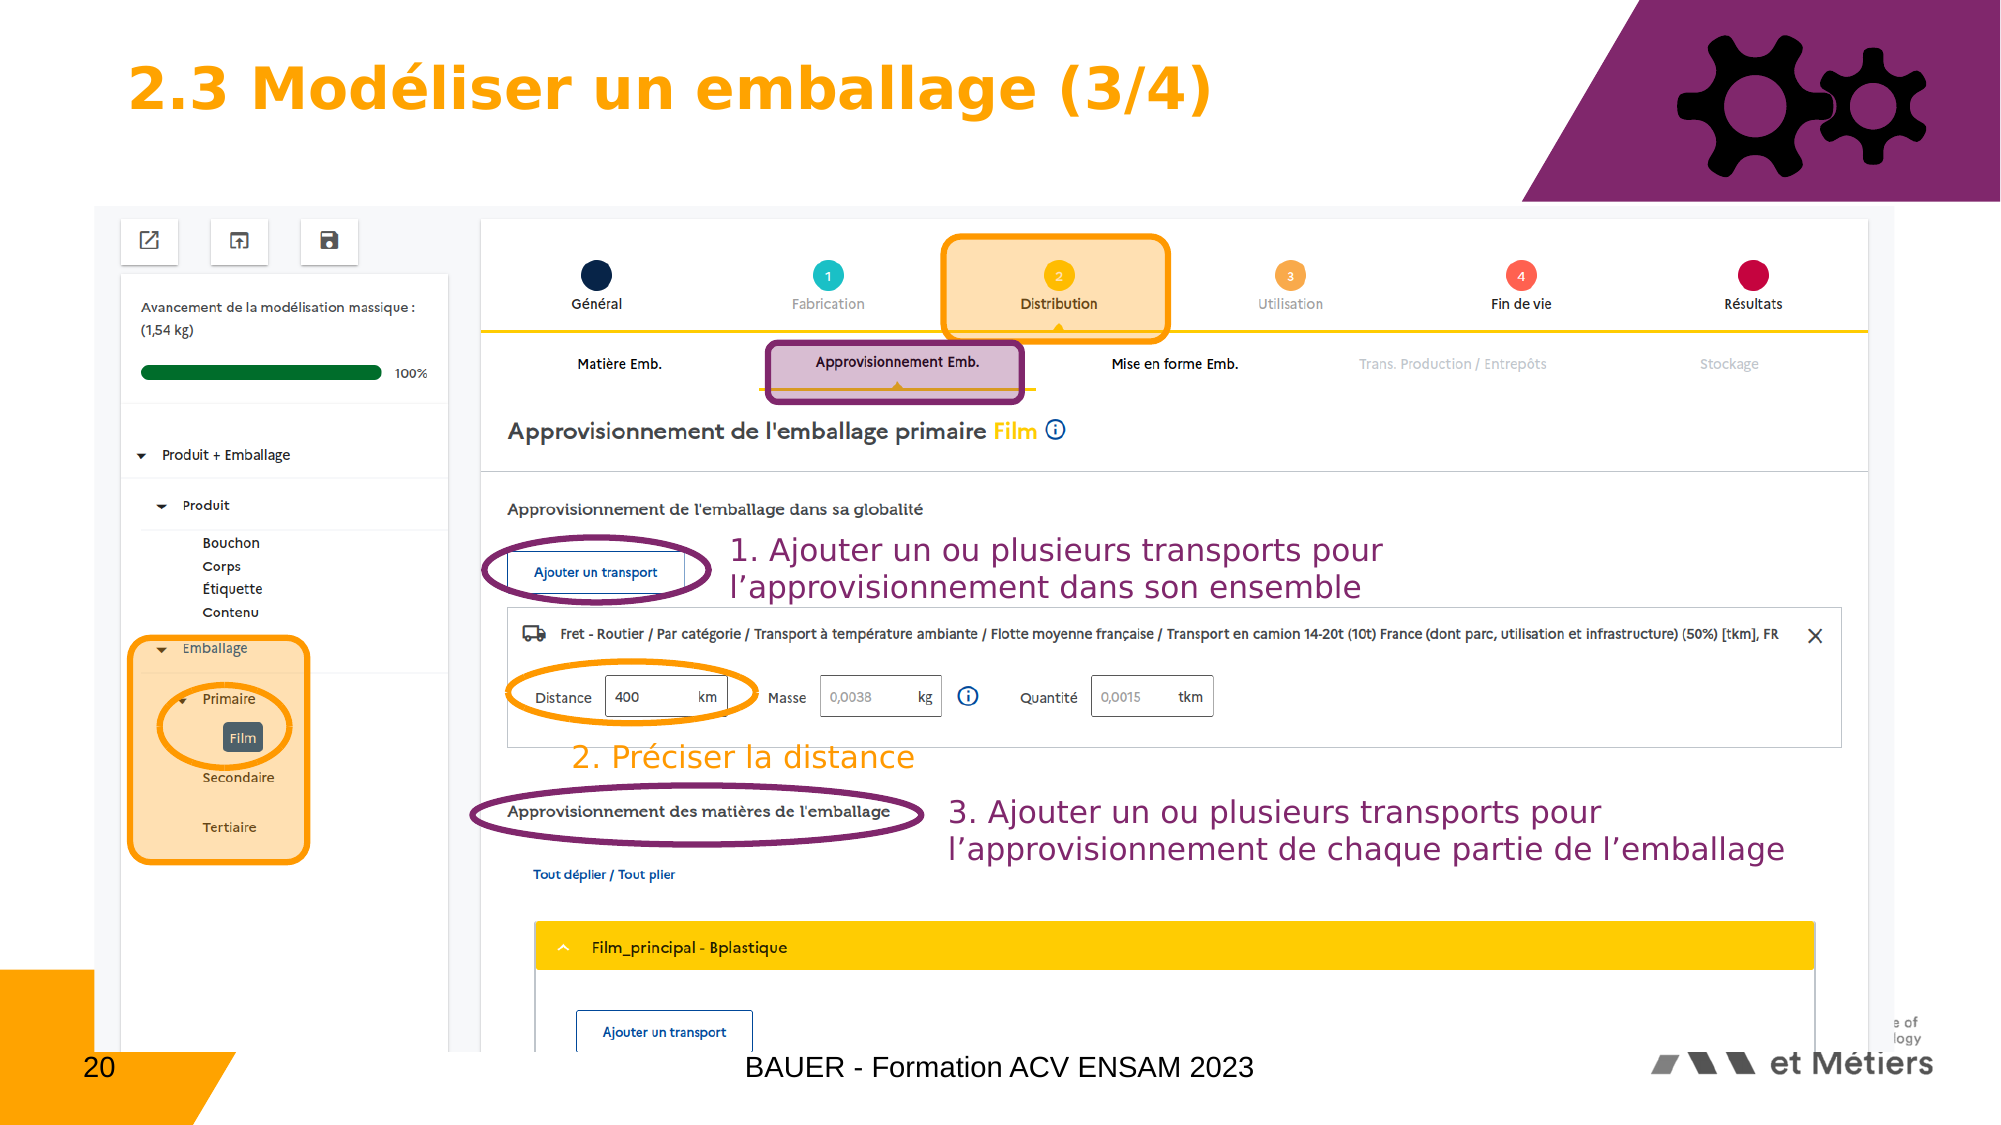

# 2.3 Modéliser un emballage (3/4)
1. Ajouter un ou plusieurs transports pour l’approvisionnement dans son ensemble
2. Préciser la distance
3. Ajouter un ou plusieurs transports pour l’approvisionnement de chaque partie de l’emballage